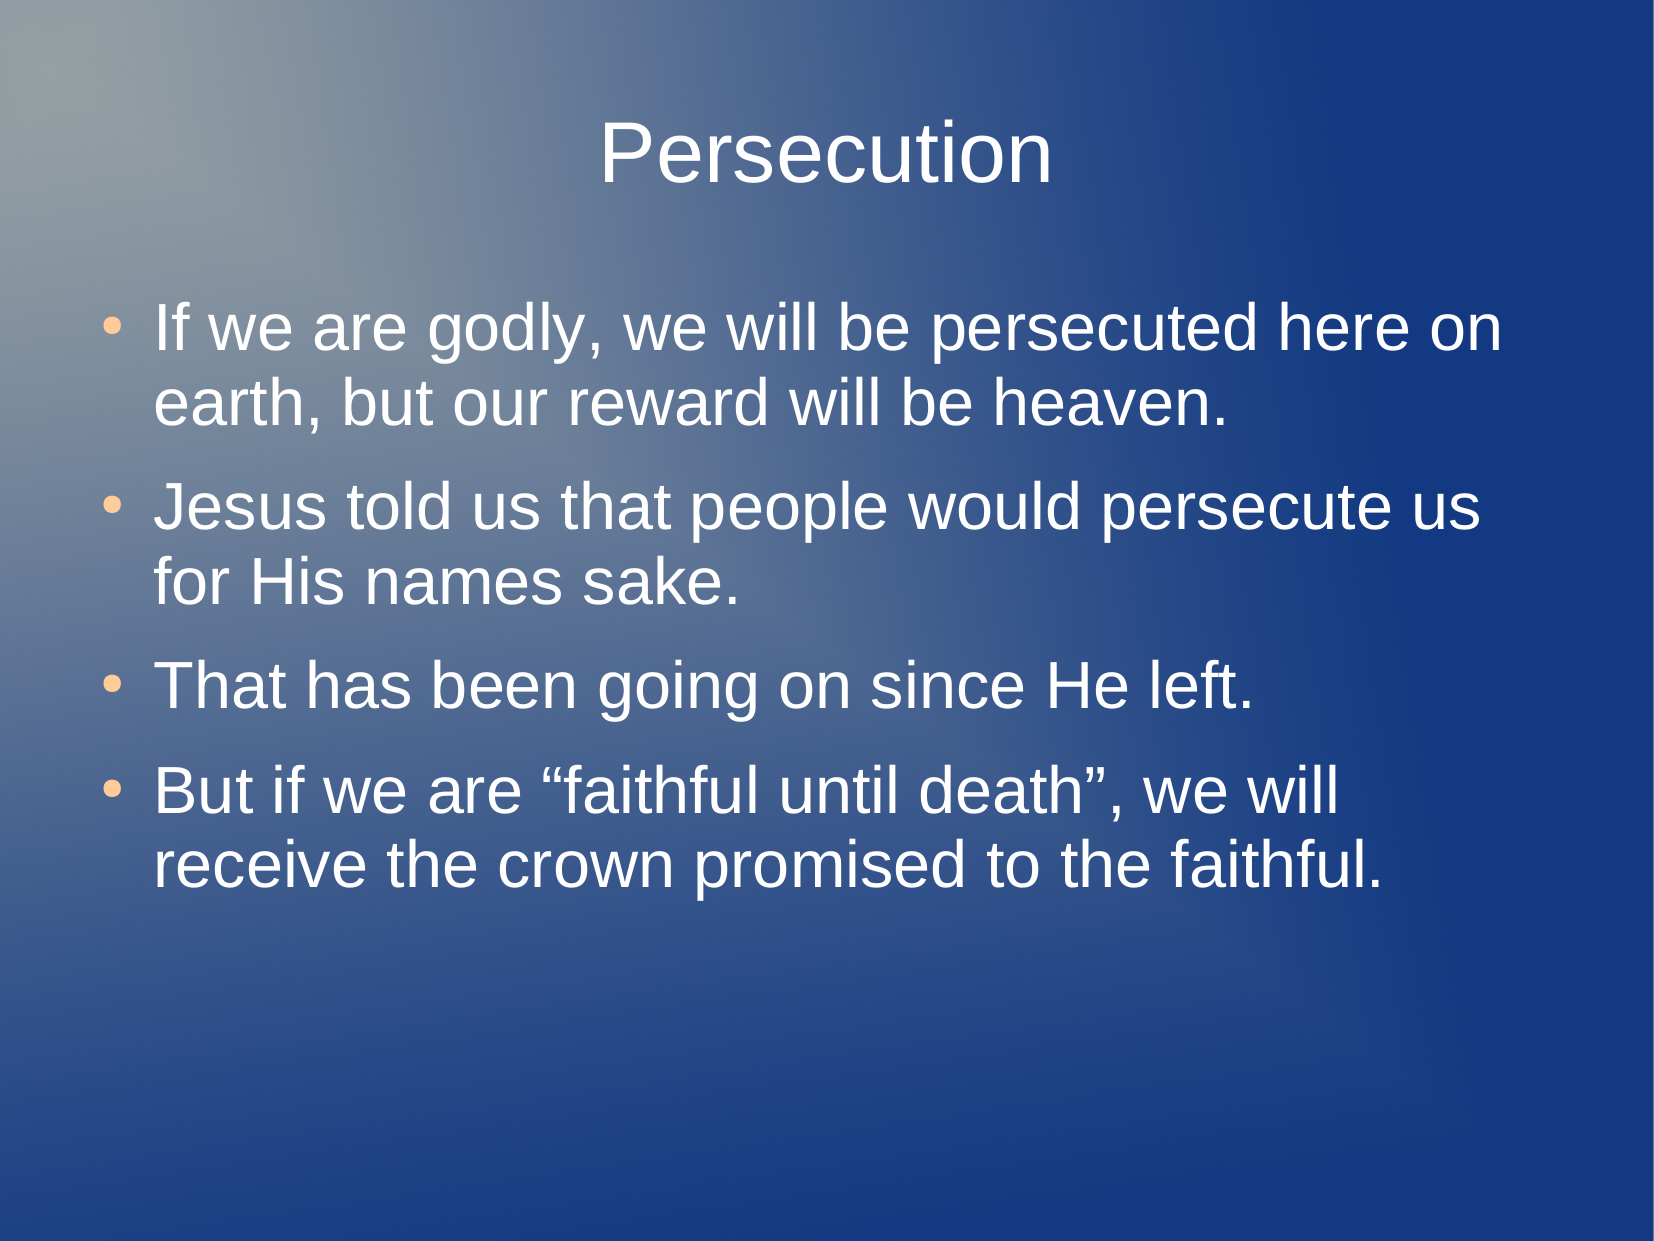

# Persecution
If we are godly, we will be persecuted here on earth, but our reward will be heaven.
Jesus told us that people would persecute us for His names sake.
That has been going on since He left.
But if we are “faithful until death”, we will receive the crown promised to the faithful.